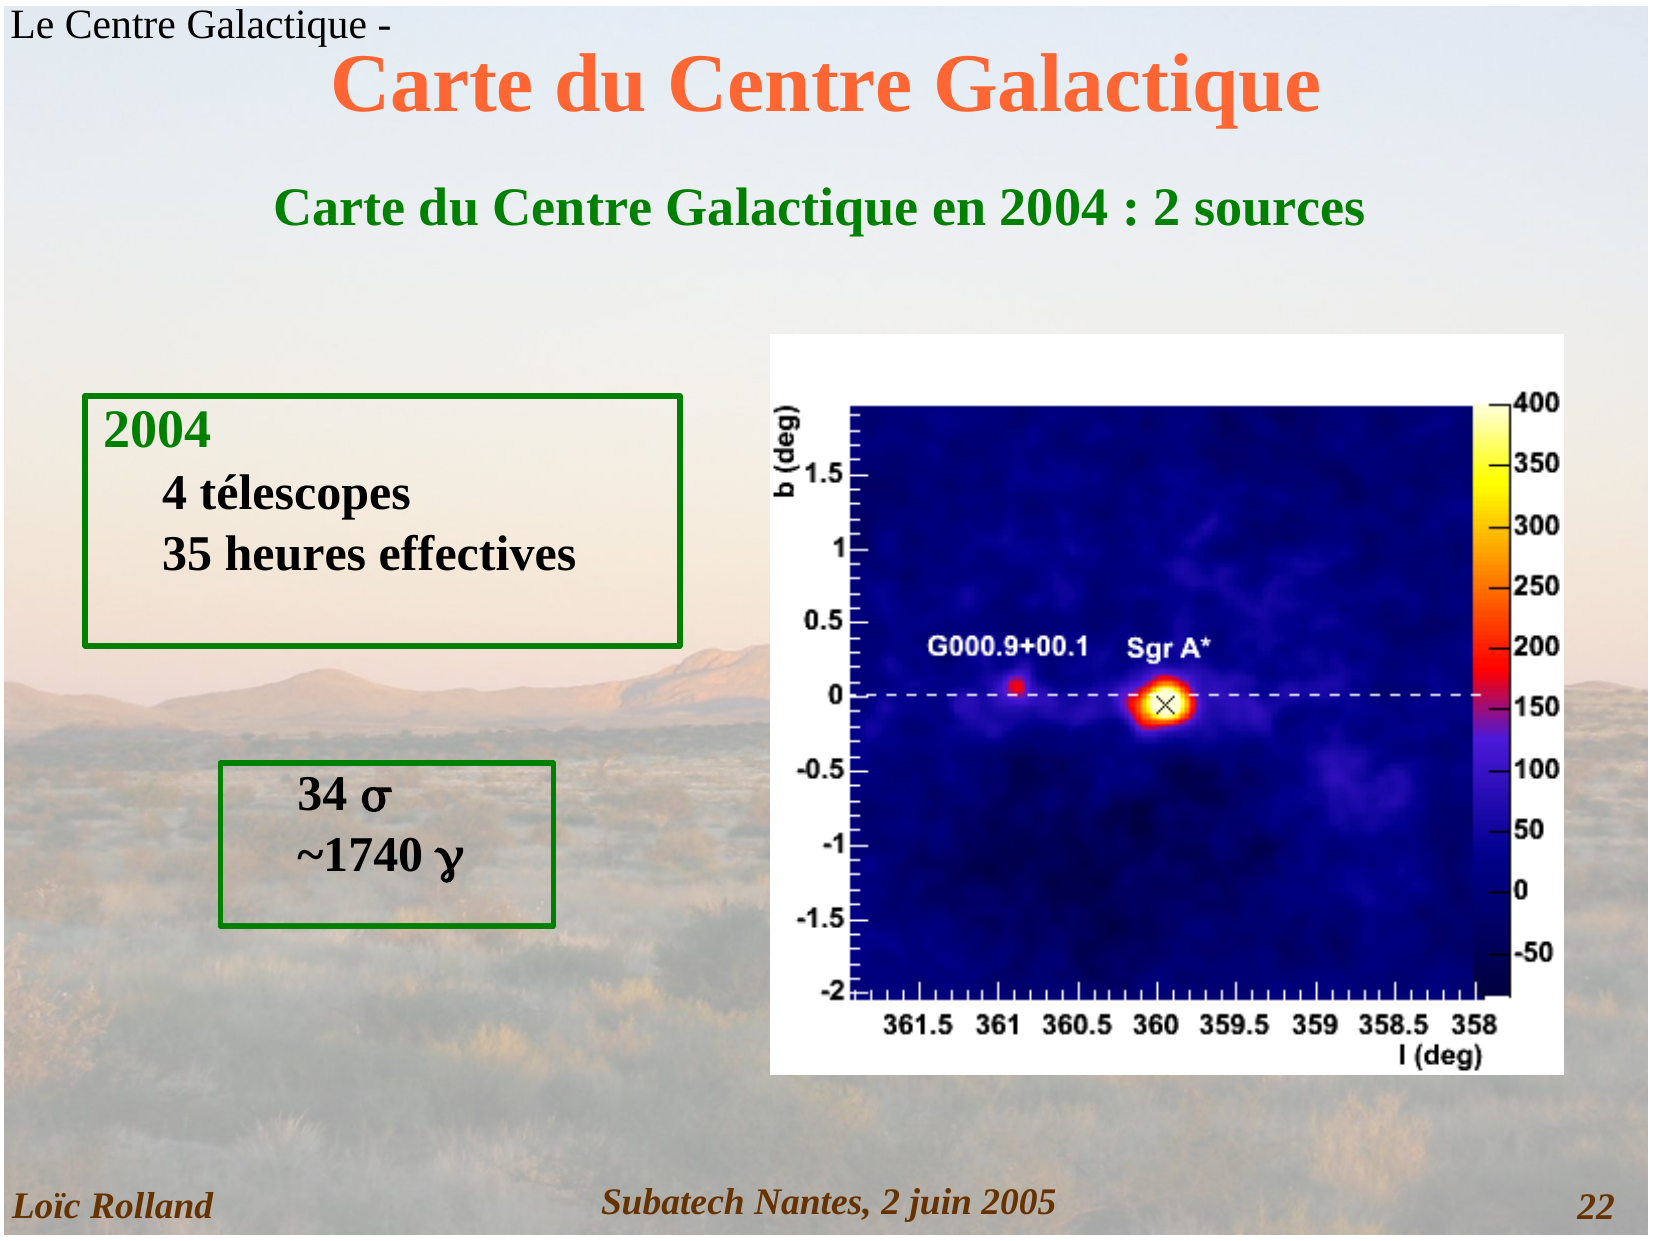

Le Centre Galactique -
# Carte du Centre Galactique
Carte du Centre Galactique en 2004 : 2 sources
2004
4 télescopes
35 heures effectives
34 
~1740 